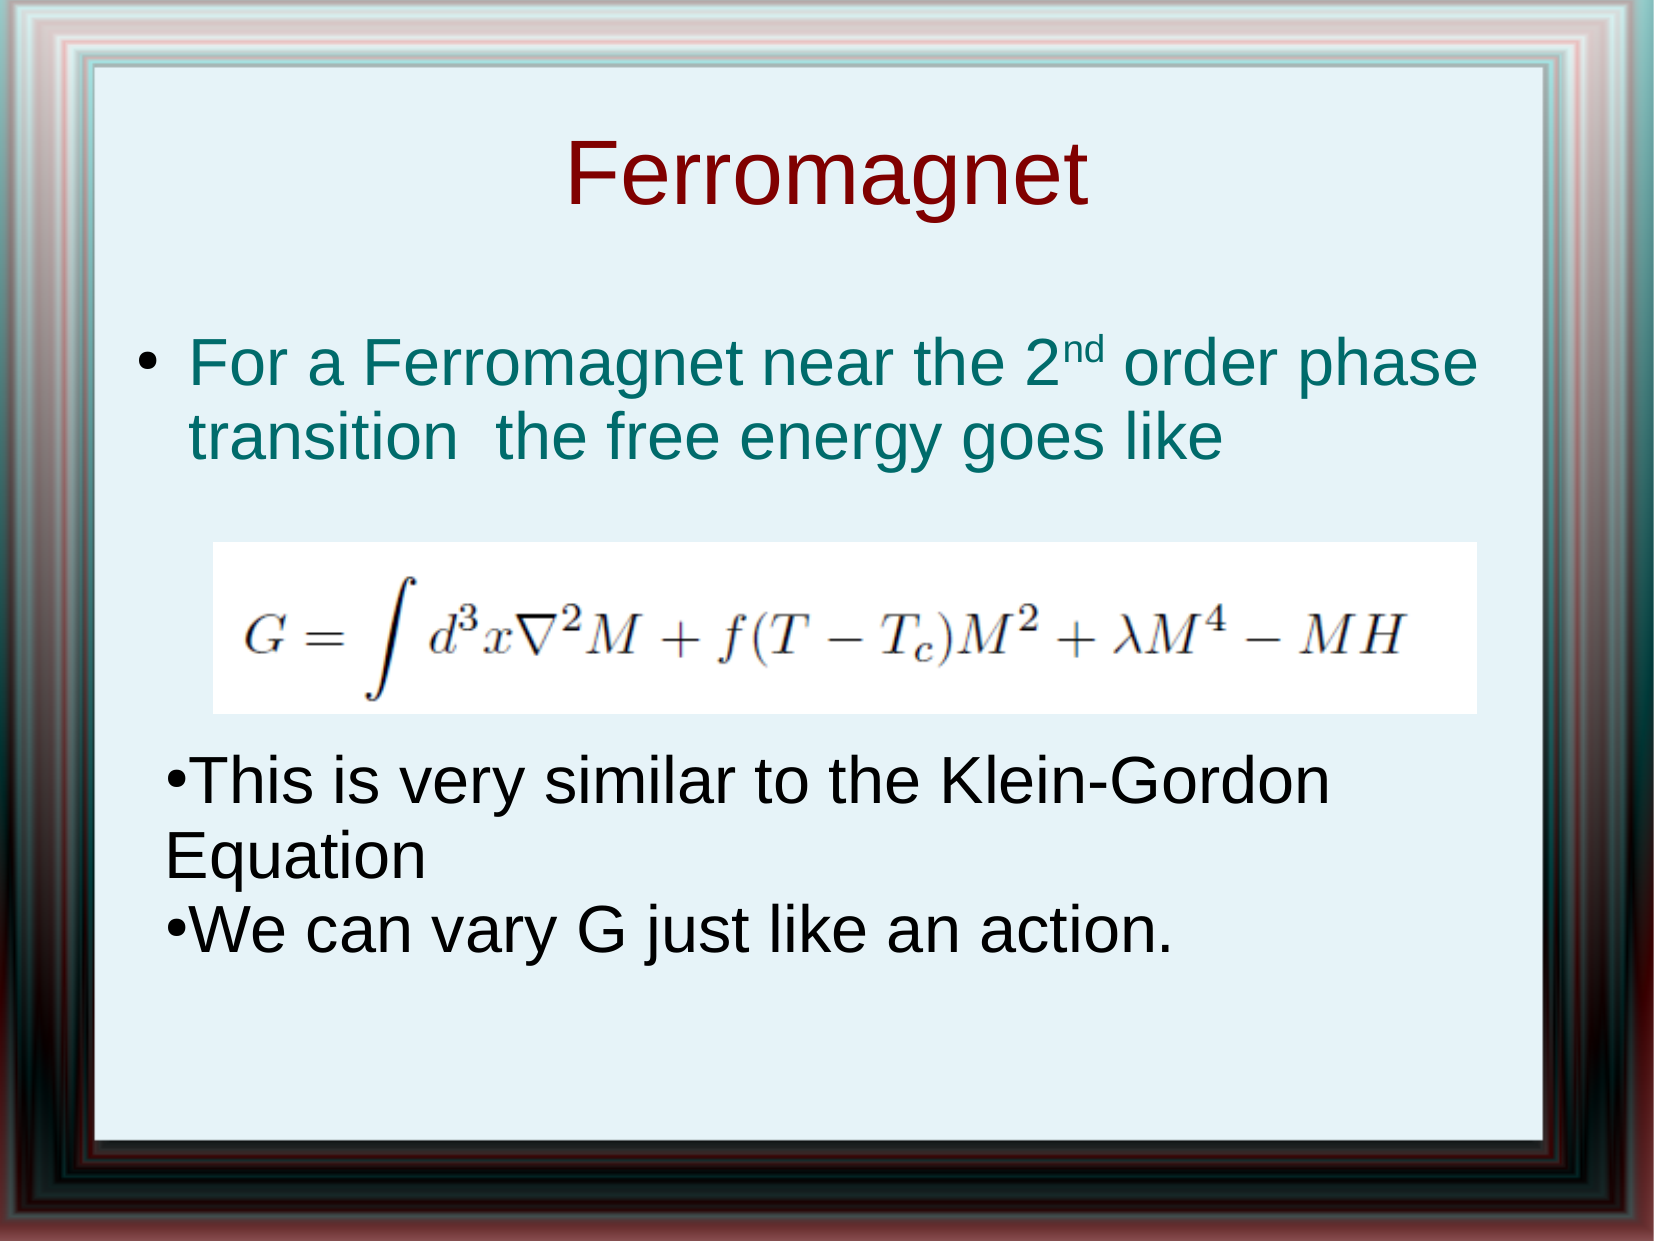

# Ferromagnet
For a Ferromagnet near the 2nd order phase transition the free energy goes like
This is very similar to the Klein-Gordon
Equation
We can vary G just like an action.